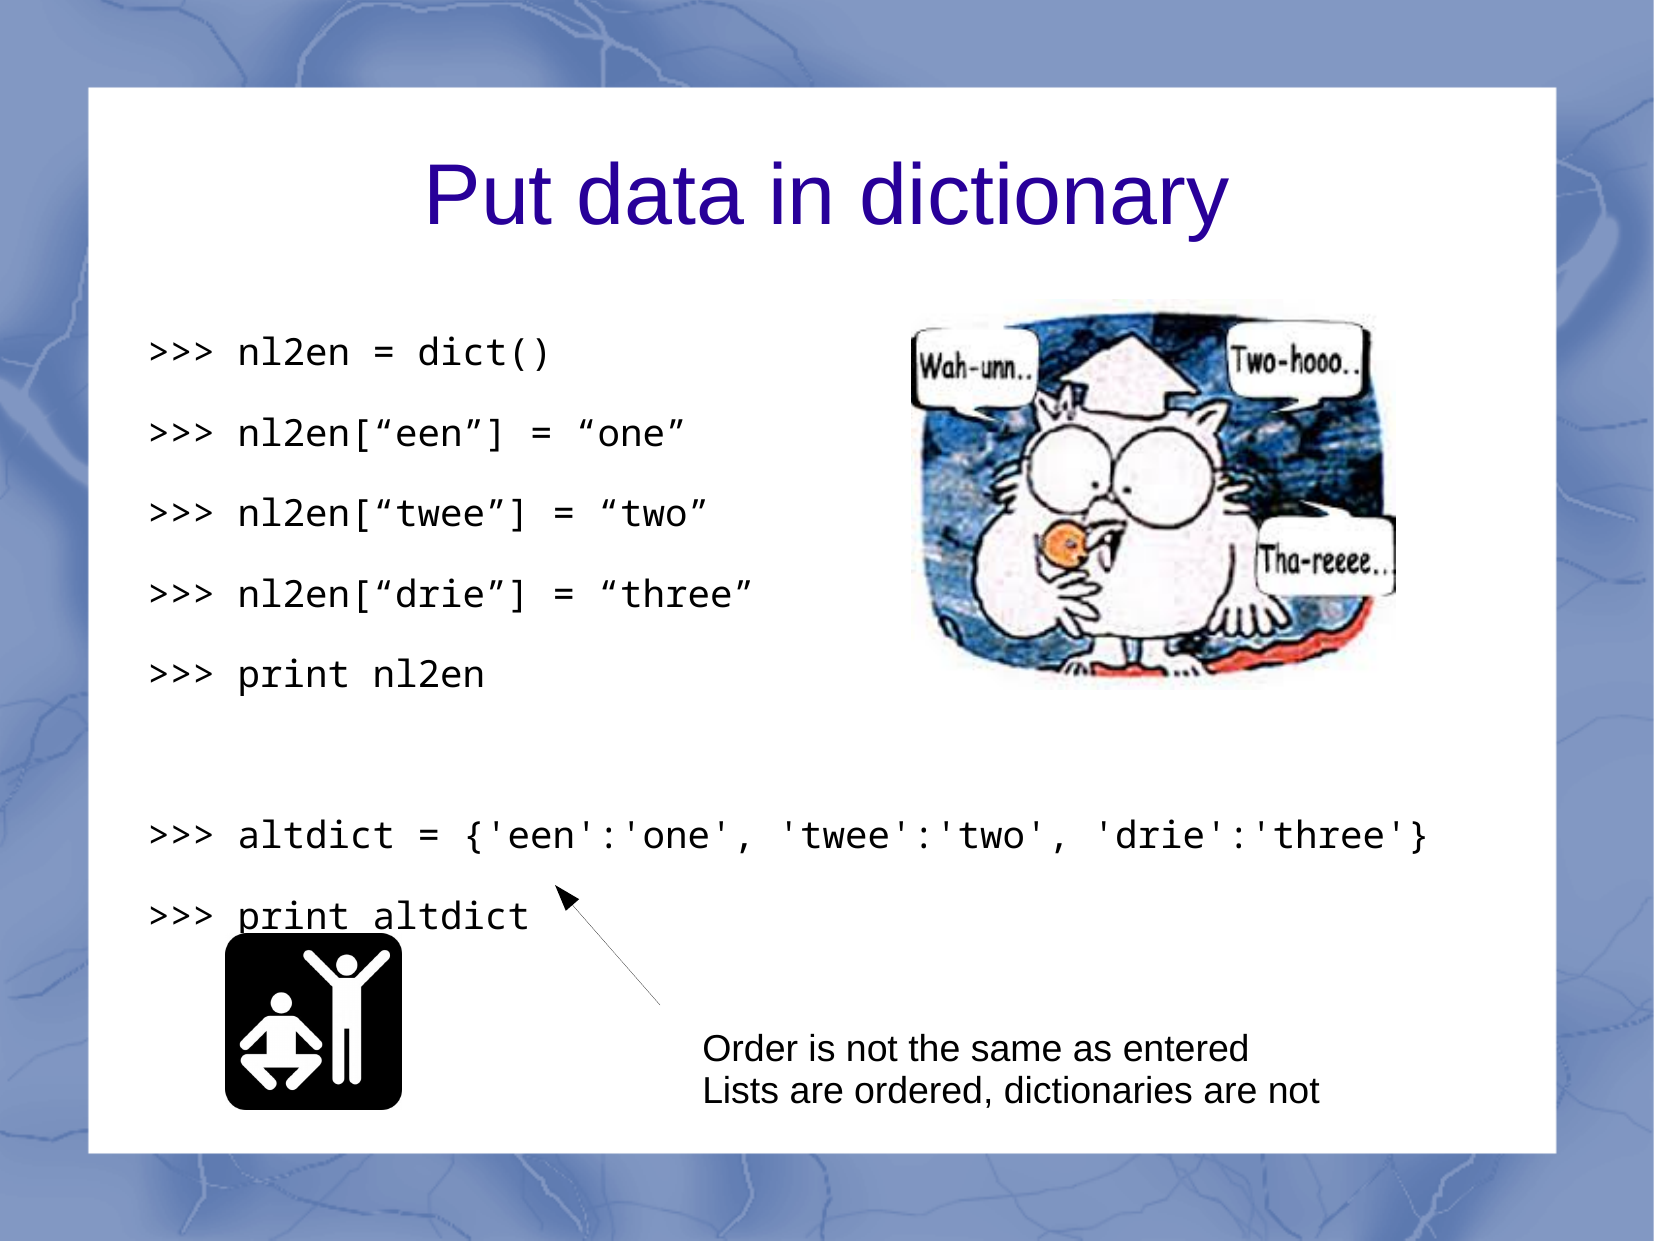

# Put data in dictionary
>>> nl2en = dict()
>>> nl2en[“een”] = “one”
>>> nl2en[“twee”] = “two”
>>> nl2en[“drie”] = “three”
>>> print nl2en
>>> altdict = {'een':'one', 'twee':'two', 'drie':'three'}
>>> print altdict
Order is not the same as entered
Lists are ordered, dictionaries are not